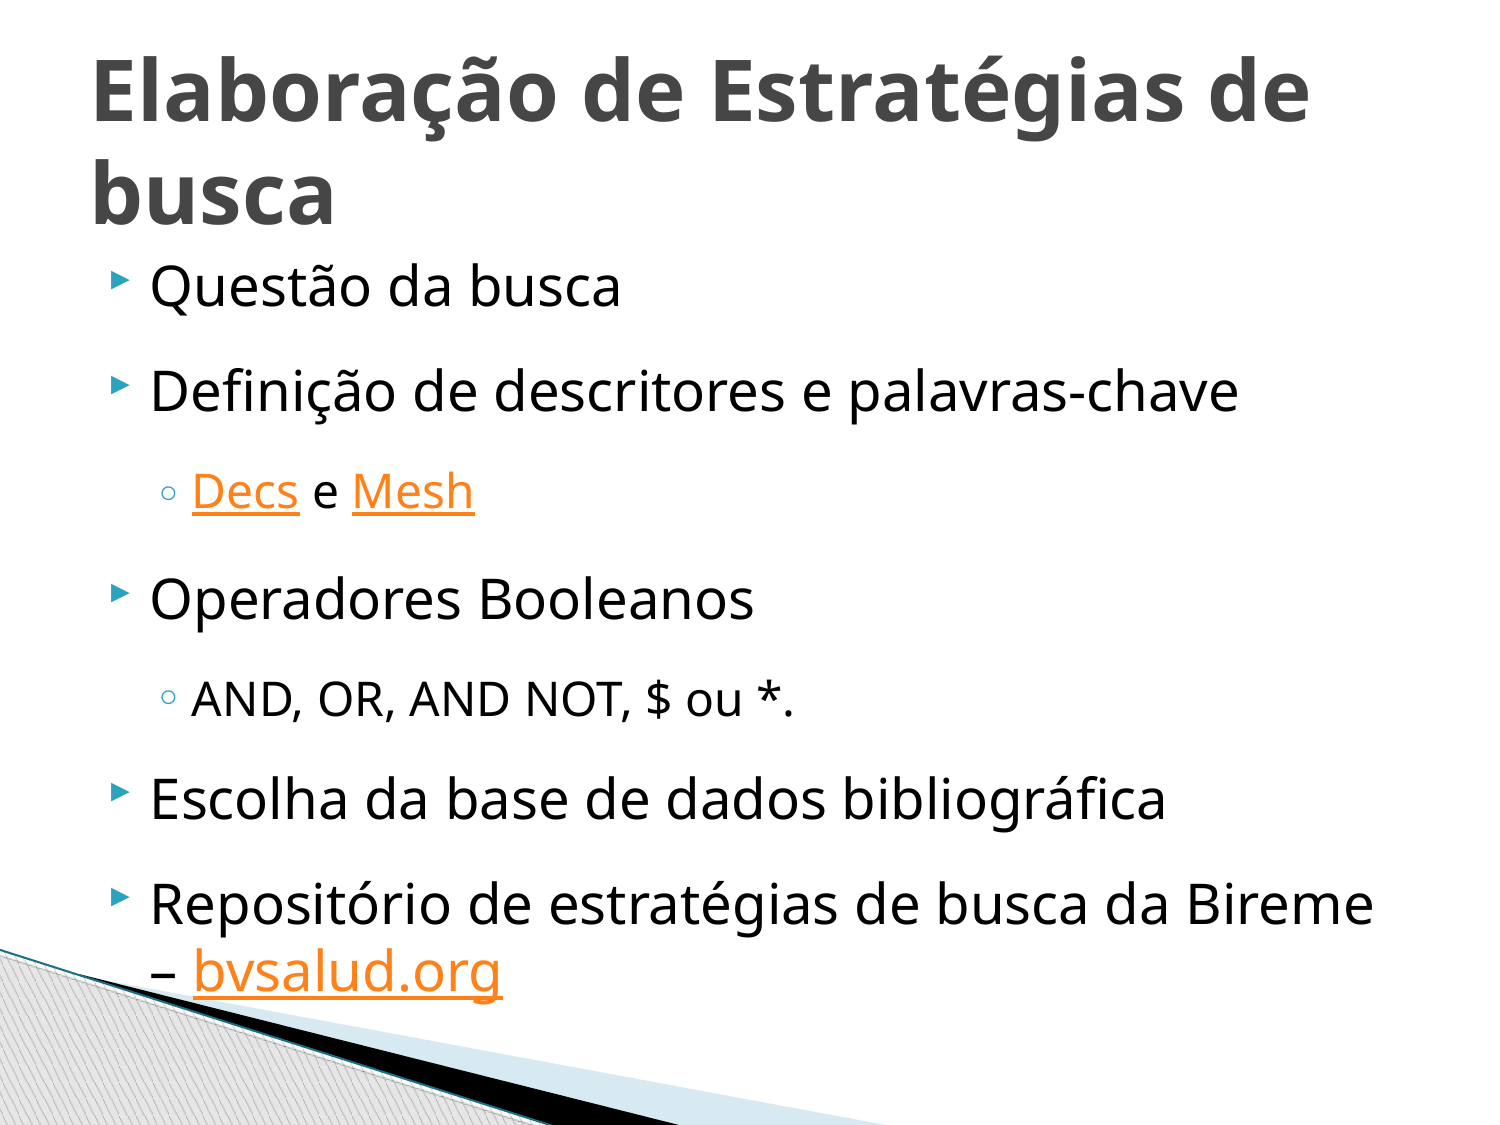

Elaboração de Estratégias de busca
# Questão da busca
Definição de descritores e palavras-chave
Decs e Mesh
Operadores Booleanos
AND, OR, AND NOT, $ ou *.
Escolha da base de dados bibliográfica
Repositório de estratégias de busca da Bireme – bvsalud.org